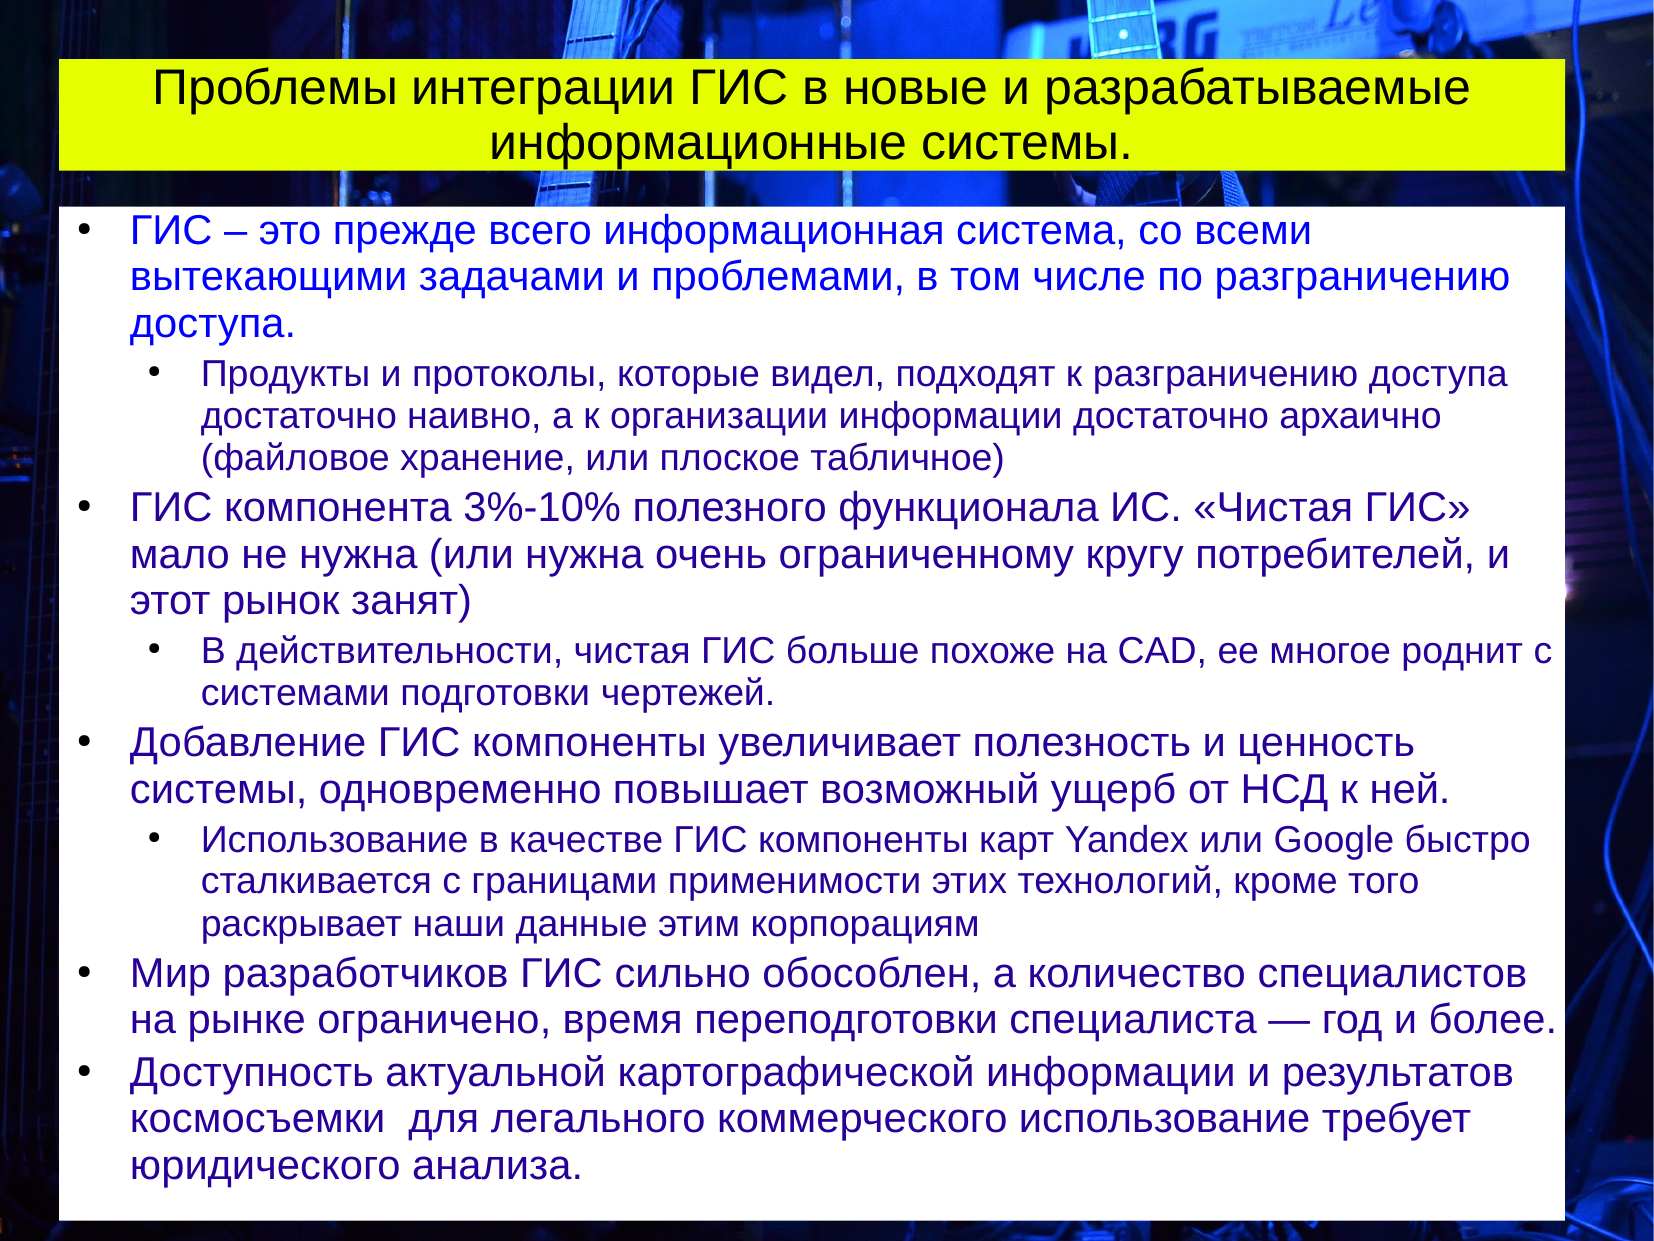

# Проблемы интеграции ГИС в новые и разрабатываемые информационные системы.
ГИС – это прежде всего информационная система, со всеми вытекающими задачами и проблемами, в том числе по разграничению доступа.
Продукты и протоколы, которые видел, подходят к разграничению доступа достаточно наивно, а к организации информации достаточно архаично (файловое хранение, или плоское табличное)
ГИС компонента 3%-10% полезного функционала ИС. «Чистая ГИС» мало не нужна (или нужна очень ограниченному кругу потребителей, и этот рынок занят)
В действительности, чистая ГИС больше похоже на CAD, ее многое роднит с системами подготовки чертежей.
Добавление ГИС компоненты увеличивает полезность и ценность системы, одновременно повышает возможный ущерб от НСД к ней.
Использование в качестве ГИС компоненты карт Yandex или Google быстро сталкивается с границами применимости этих технологий, кроме того раскрывает наши данные этим корпорациям
Мир разработчиков ГИС сильно обособлен, а количество специалистов на рынке ограничено, время переподготовки специалиста — год и более.
Доступность актуальной картографической информации и результатов космосъемки для легального коммерческого использование требует юридического анализа.